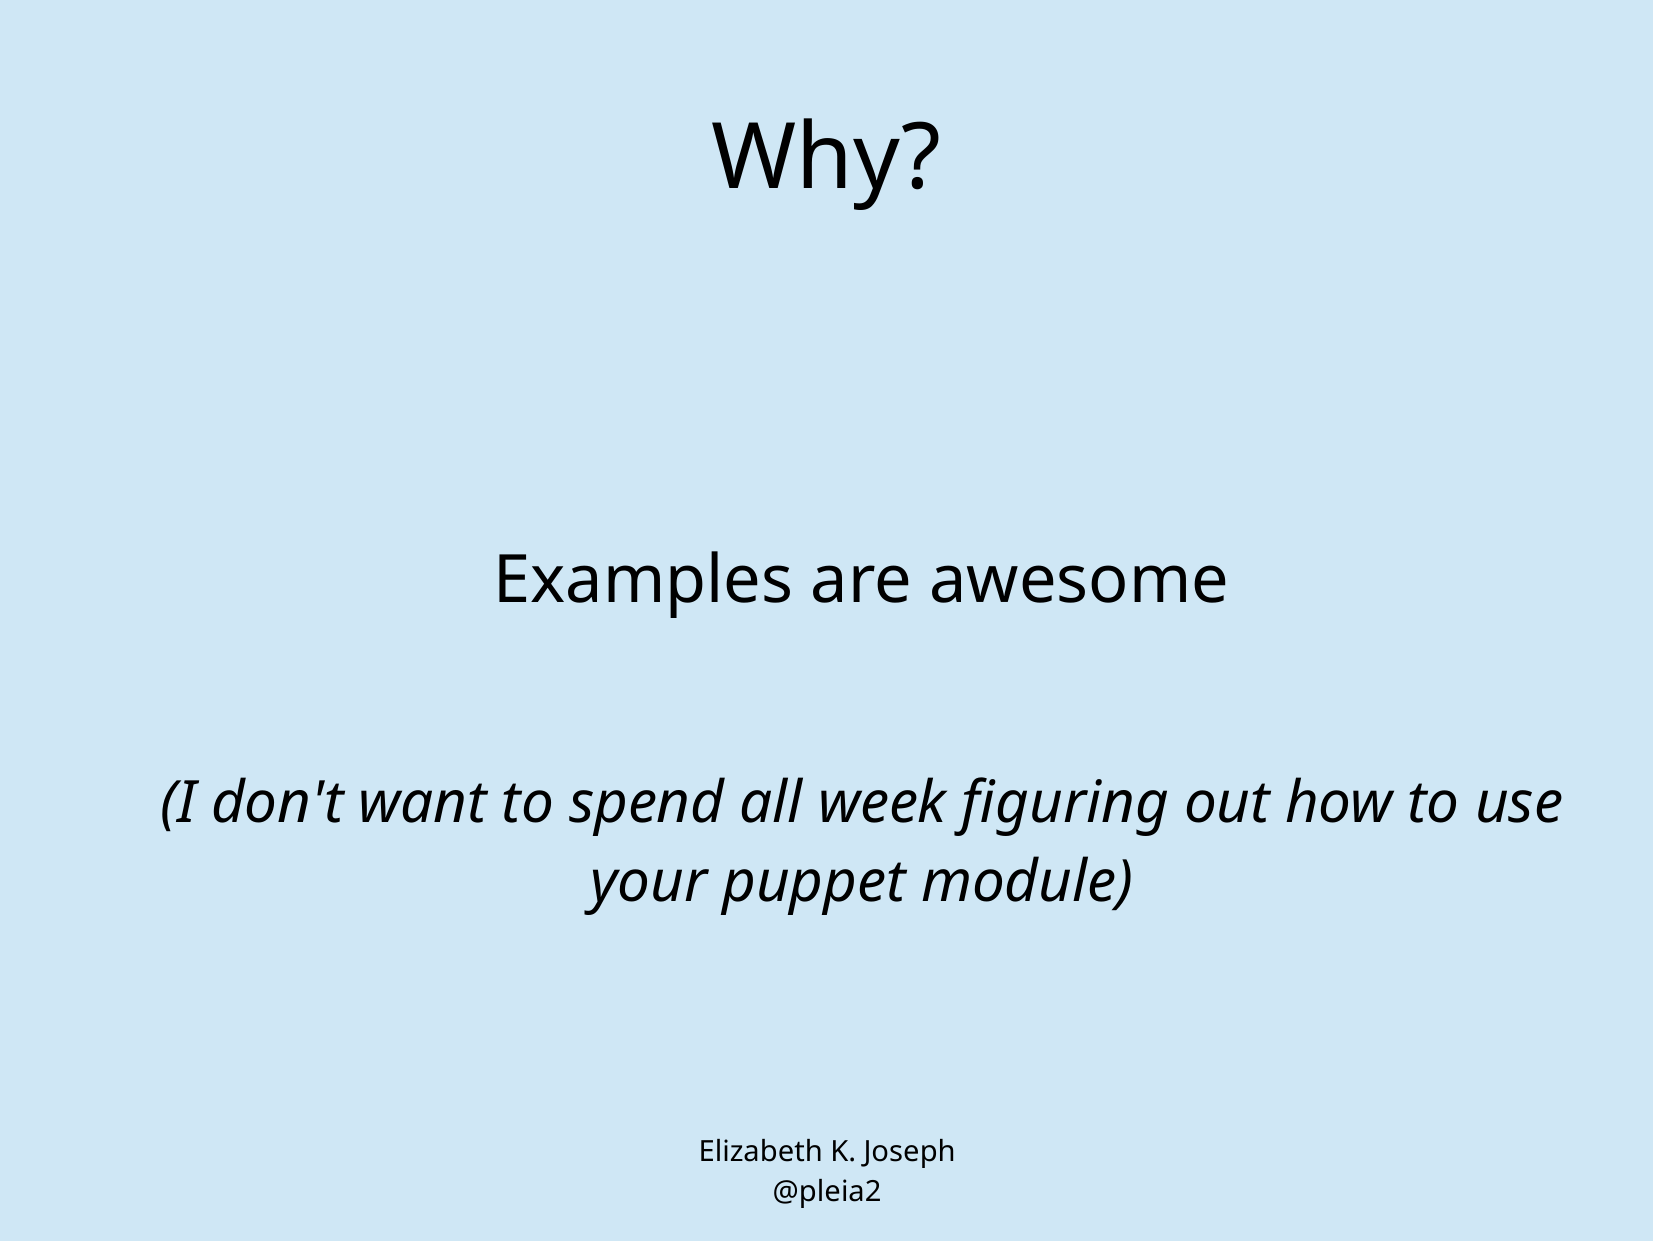

# Why?
Examples are awesome
(I don't want to spend all week figuring out how to use your puppet module)